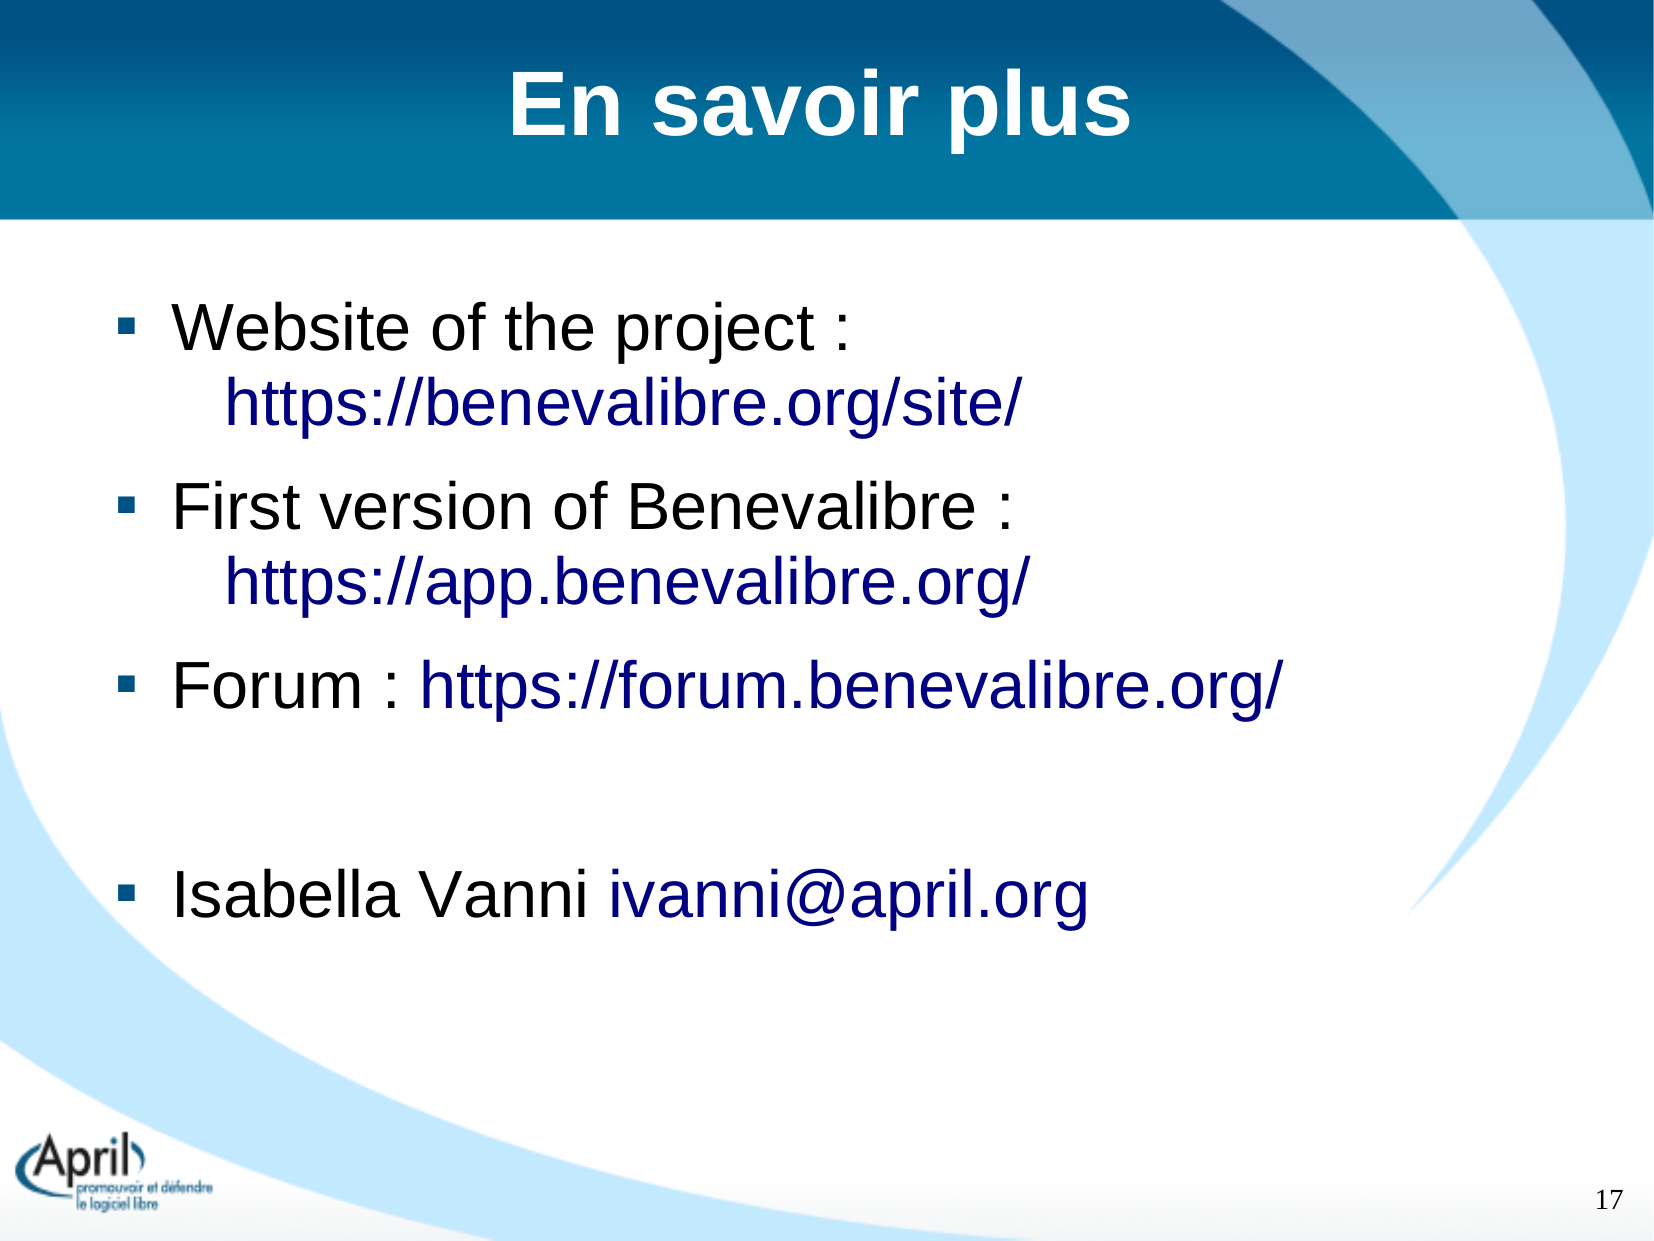

# En savoir plus
Website of the project : https://benevalibre.org/site/
First version of Benevalibre : https://app.benevalibre.org/
Forum : https://forum.benevalibre.org/
Isabella Vanni ivanni@april.org
17